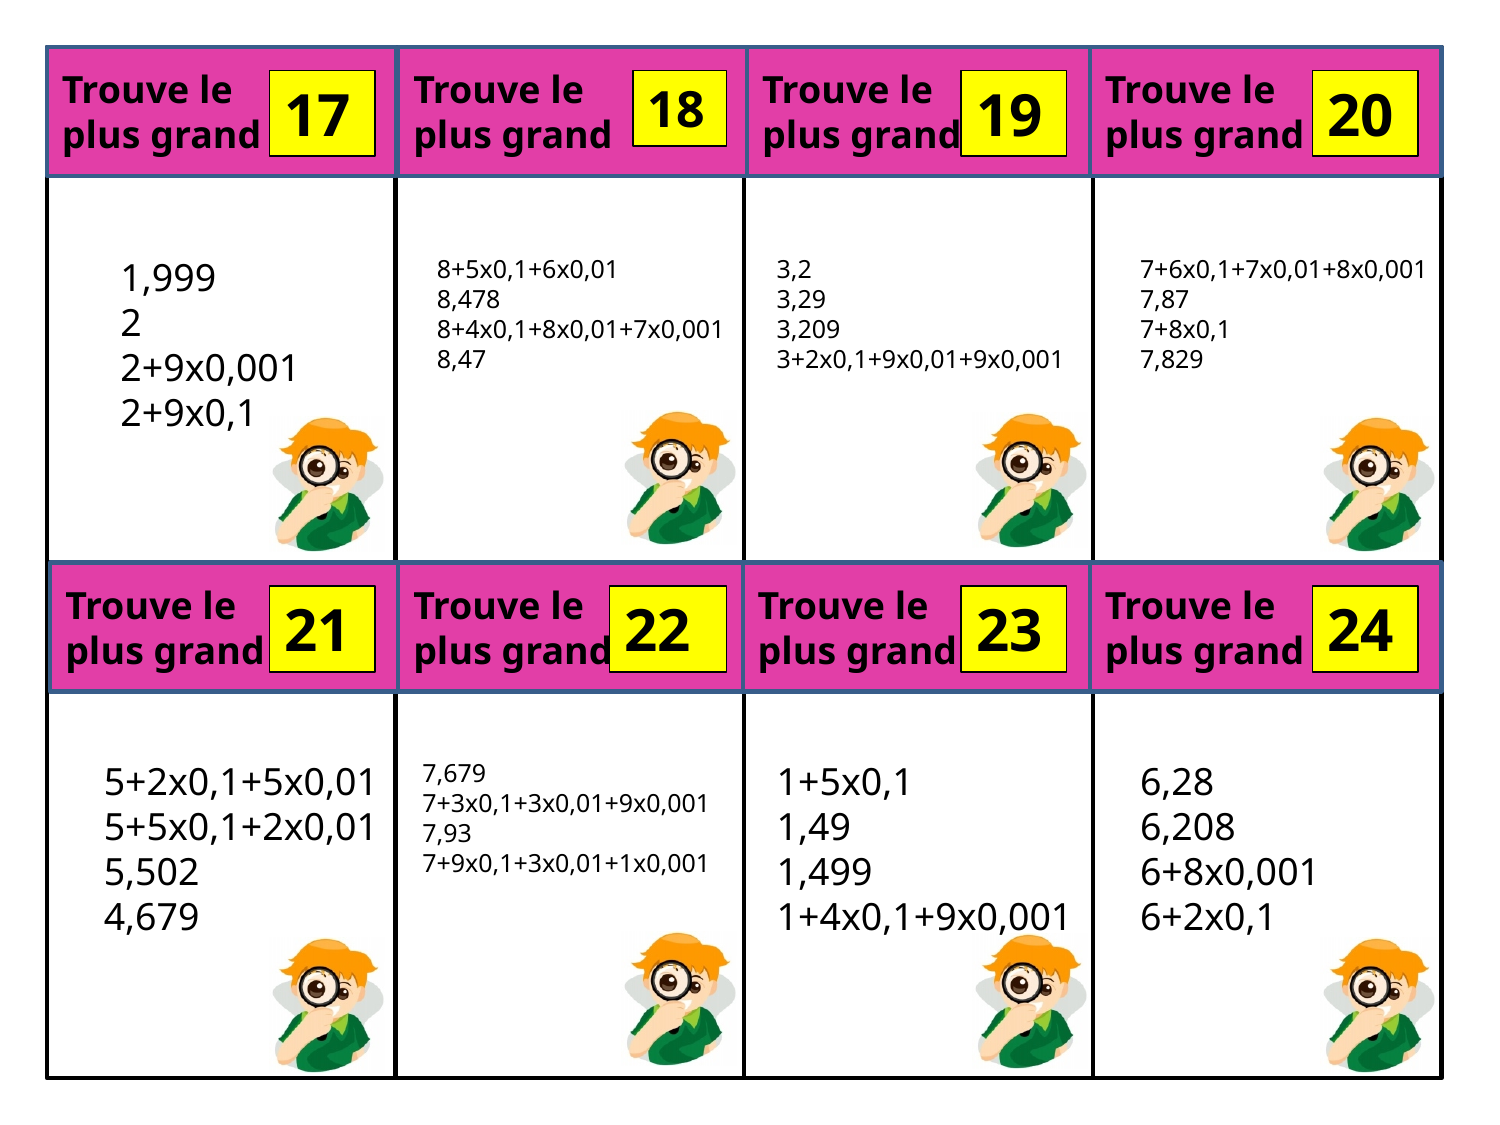

Trouve le
plus grand
Trouve le
plus grand
Trouve le
plus grand
Trouve le
plus grand
17
18
19
20
21
22
23
24
1,999
2
2+9x0,001
2+9x0,1
8+5x0,1+6x0,01
8,478
8+4x0,1+8x0,01+7x0,001
8,47
3,2
3,29
3,209
3+2x0,1+9x0,01+9x0,001
7+6x0,1+7x0,01+8x0,001
7,87
7+8x0,1
7,829
5+2x0,1+5x0,01
5+5x0,1+2x0,01
5,502
4,679
7,679
7+3x0,1+3x0,01+9x0,001
7,93
7+9x0,1+3x0,01+1x0,001
1+5x0,1
1,49
1,499
1+4x0,1+9x0,001
6,28
6,208
6+8x0,001
6+2x0,1
Trouve le
plus grand
Trouve le
plus grand
Trouve le
plus grand
Trouve le
plus grand